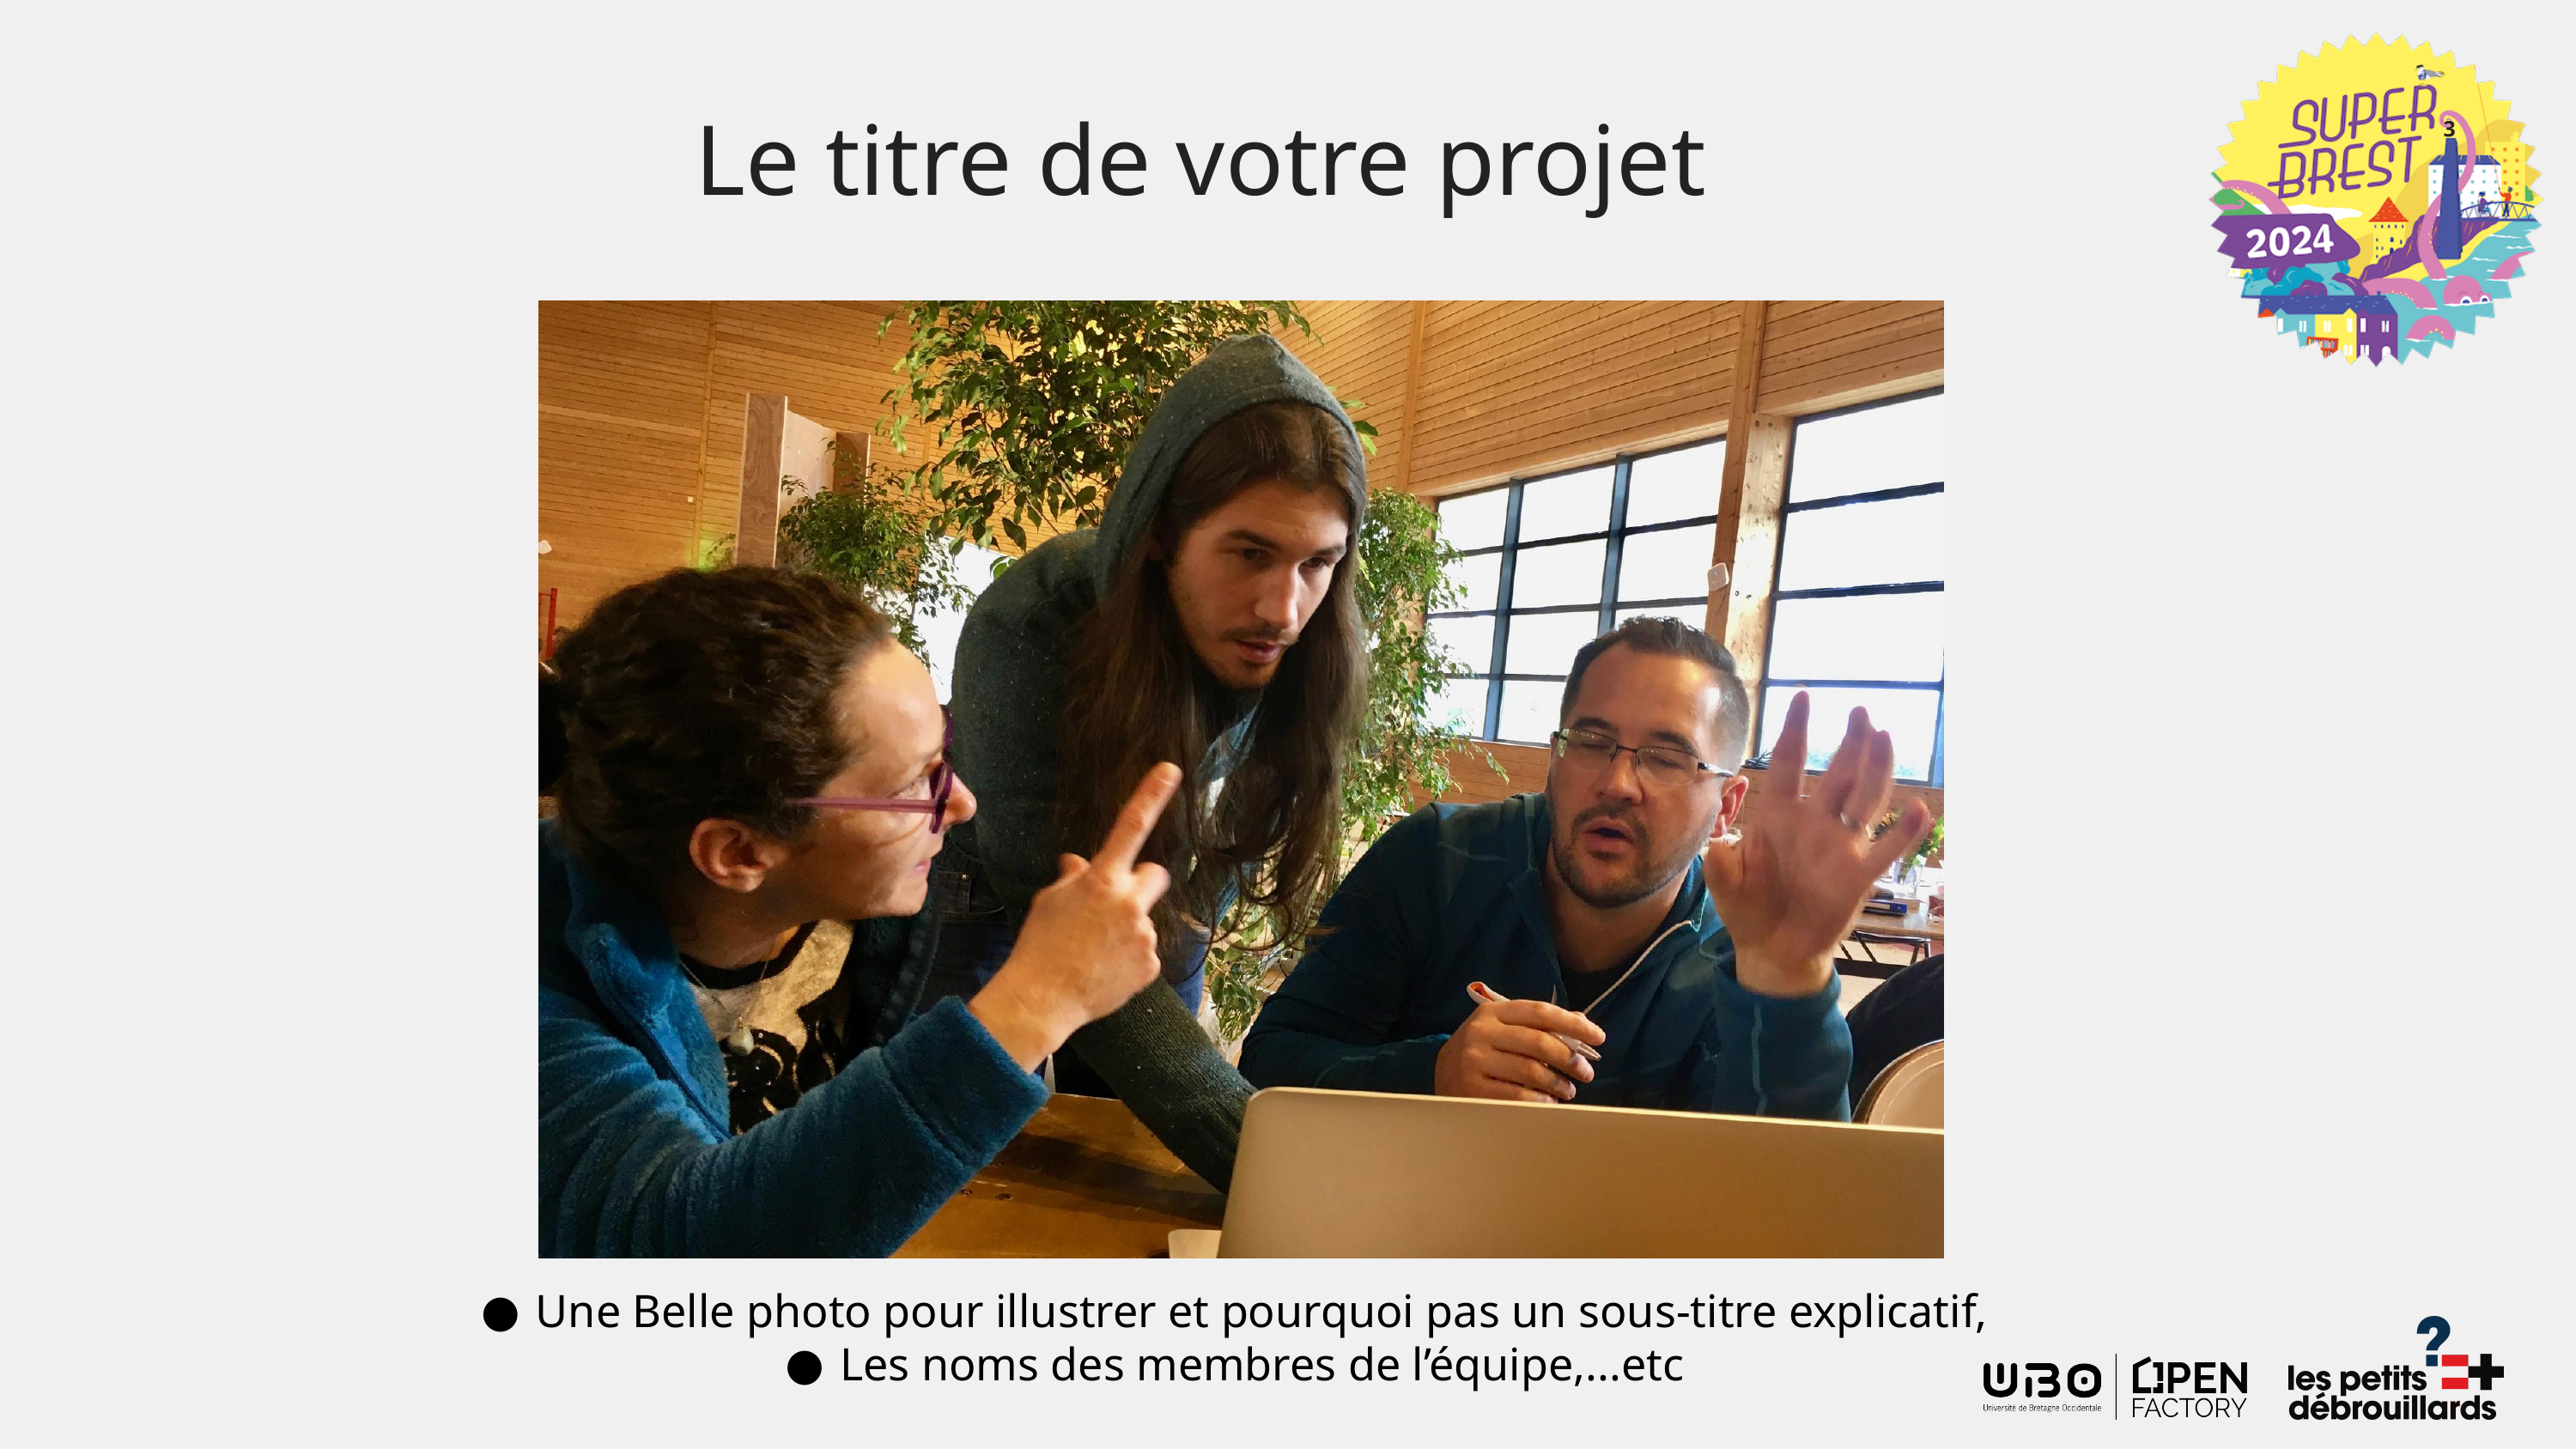

# Le titre de votre projet
Une Belle photo pour illustrer et pourquoi pas un sous-titre explicatif,
Les noms des membres de l’équipe,...etc